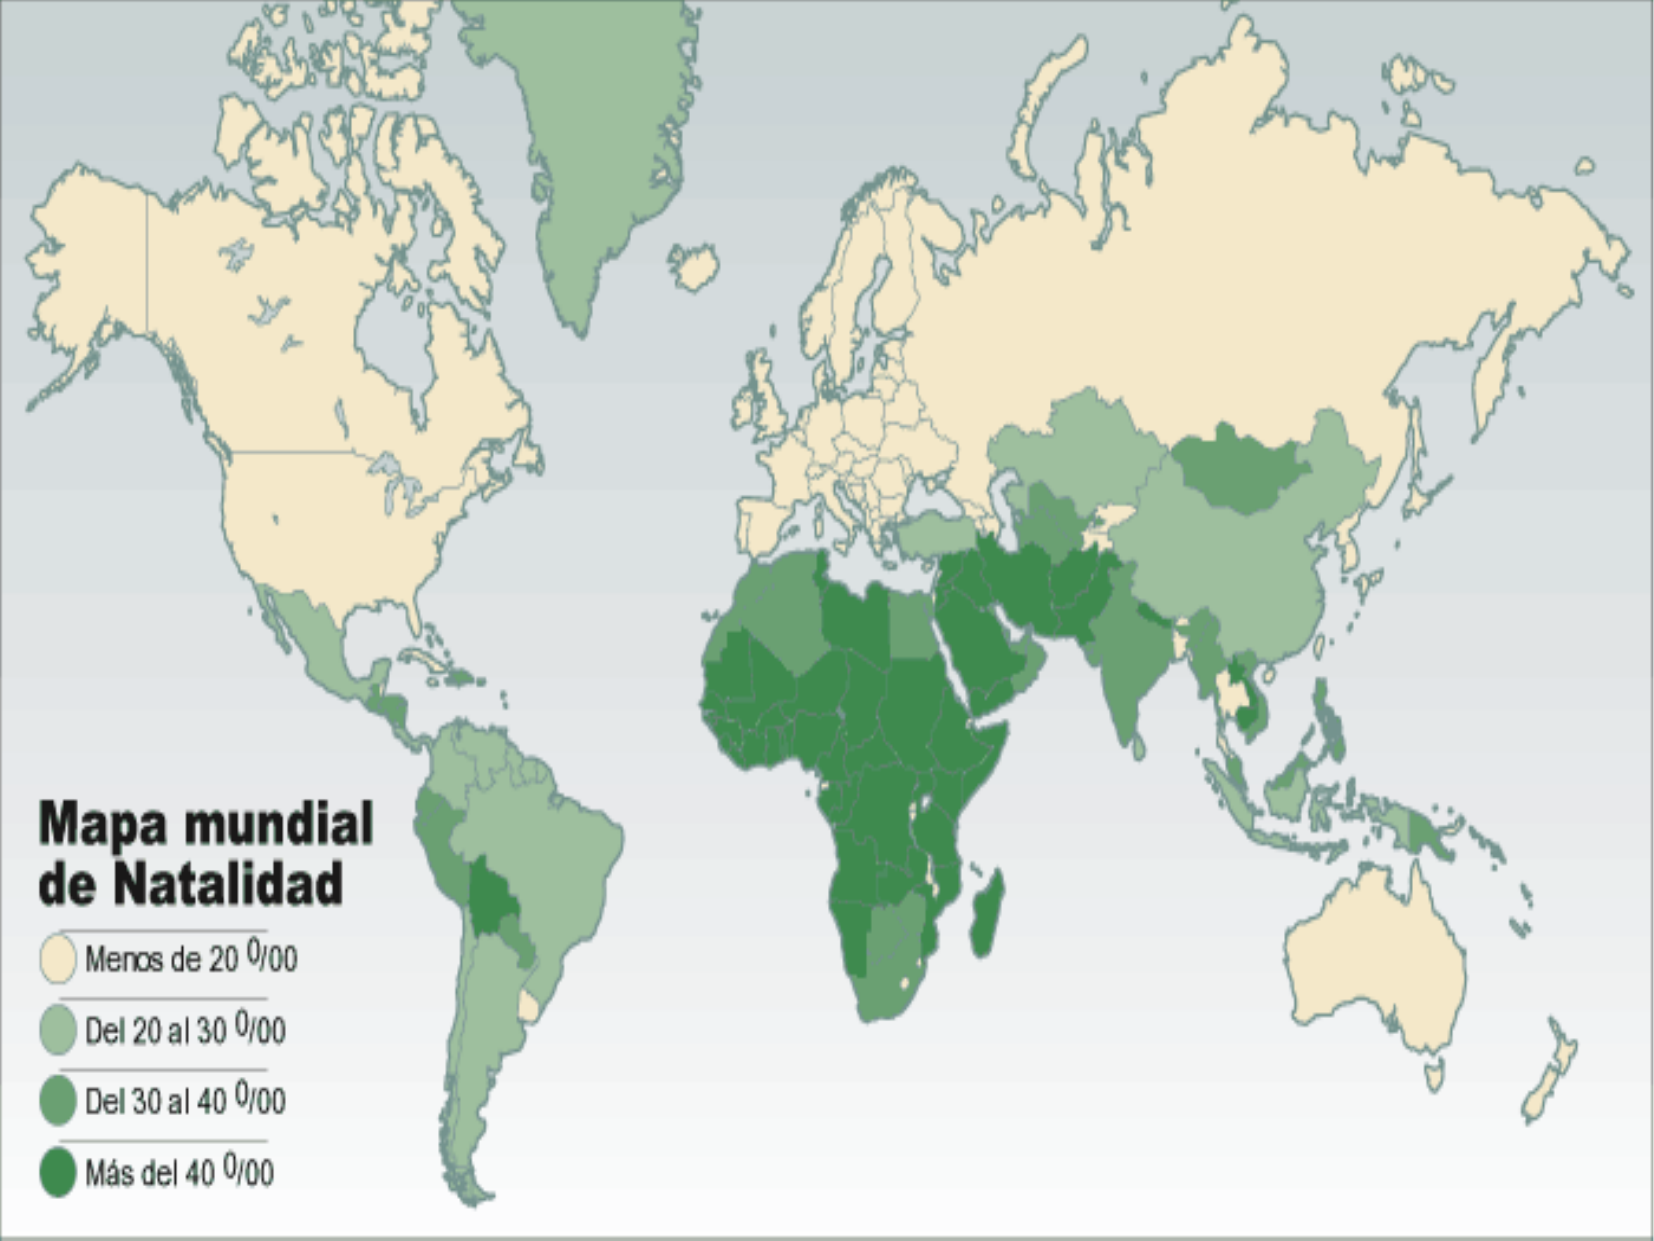

Personas nacidas en un año en un lugar
Nº nacimientos en un año
Población total
x1000
Fórmula
La Natalidad
Países ricos
Baja
Diversidad mundial
Países pobres
Alta